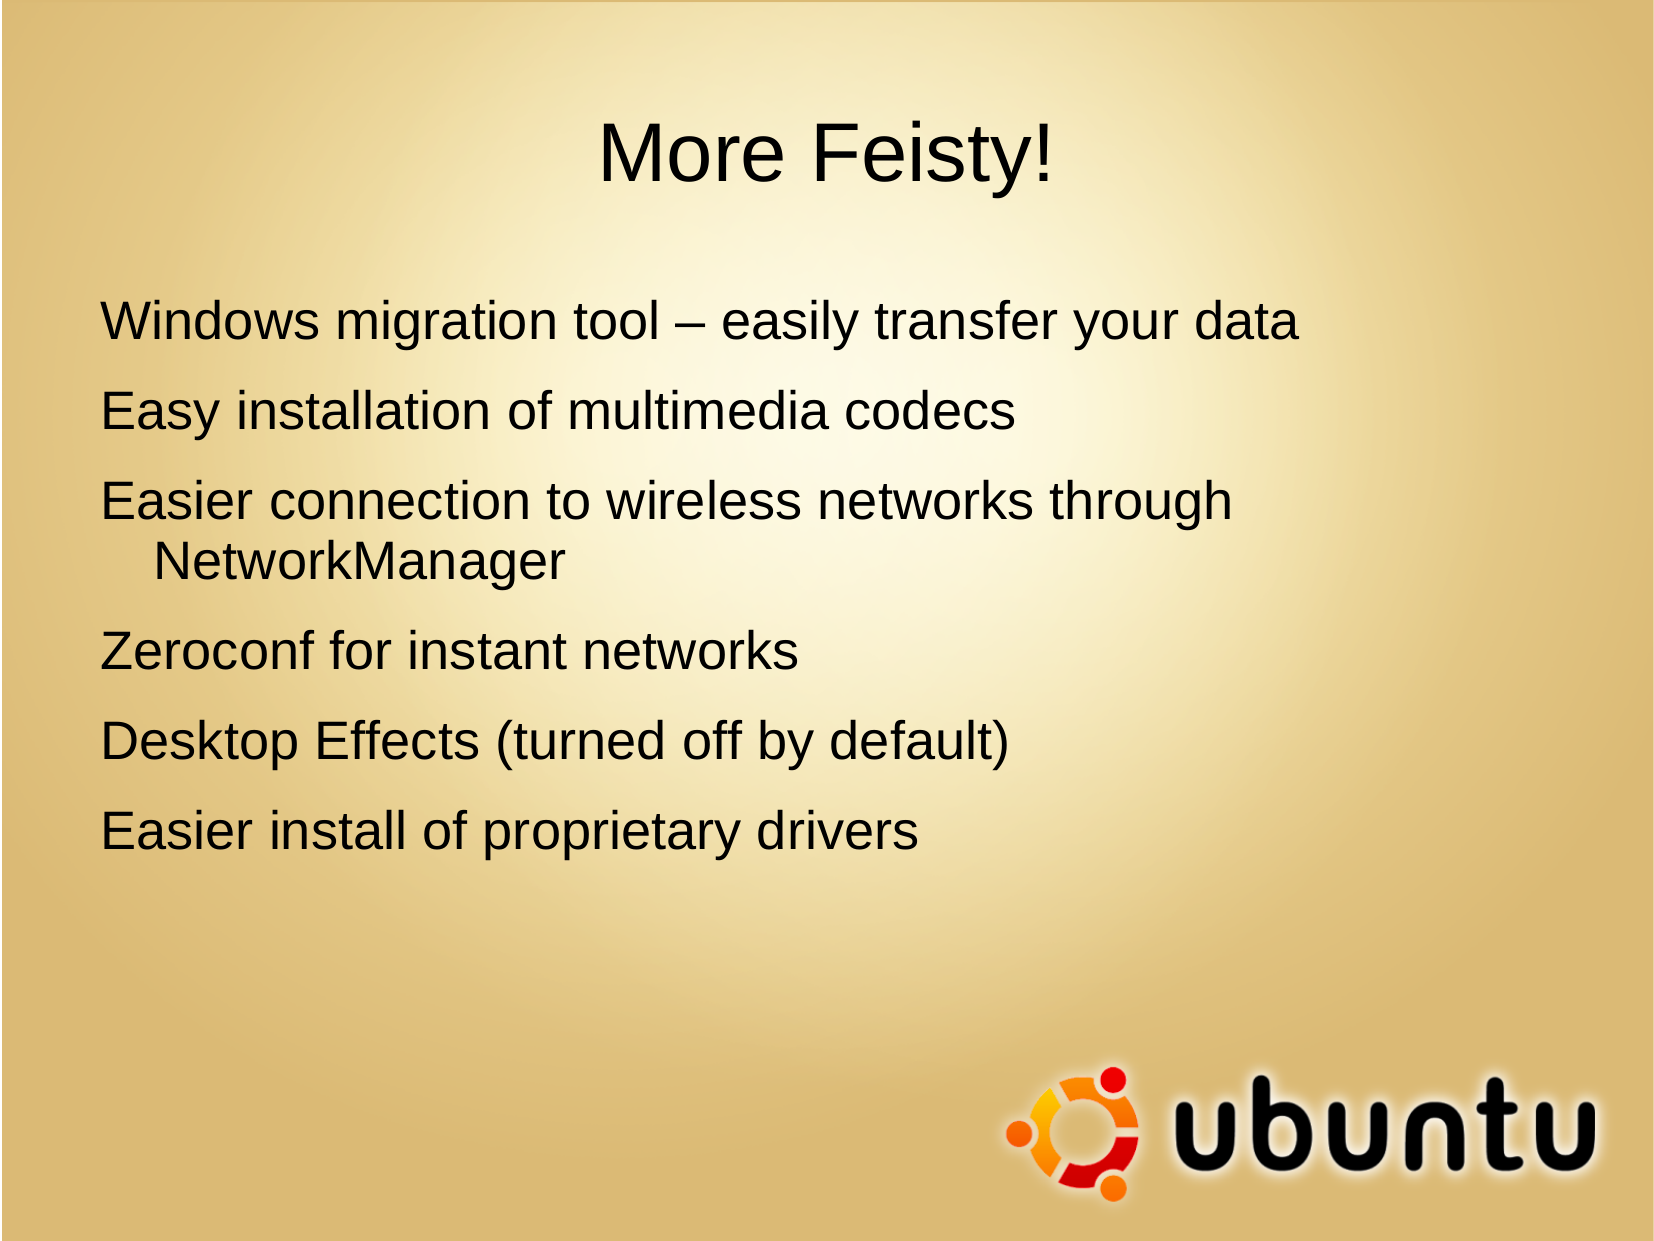

# More Feisty!
Windows migration tool – easily transfer your data
Easy installation of multimedia codecs
Easier connection to wireless networks through NetworkManager
Zeroconf for instant networks
Desktop Effects (turned off by default)
Easier install of proprietary drivers